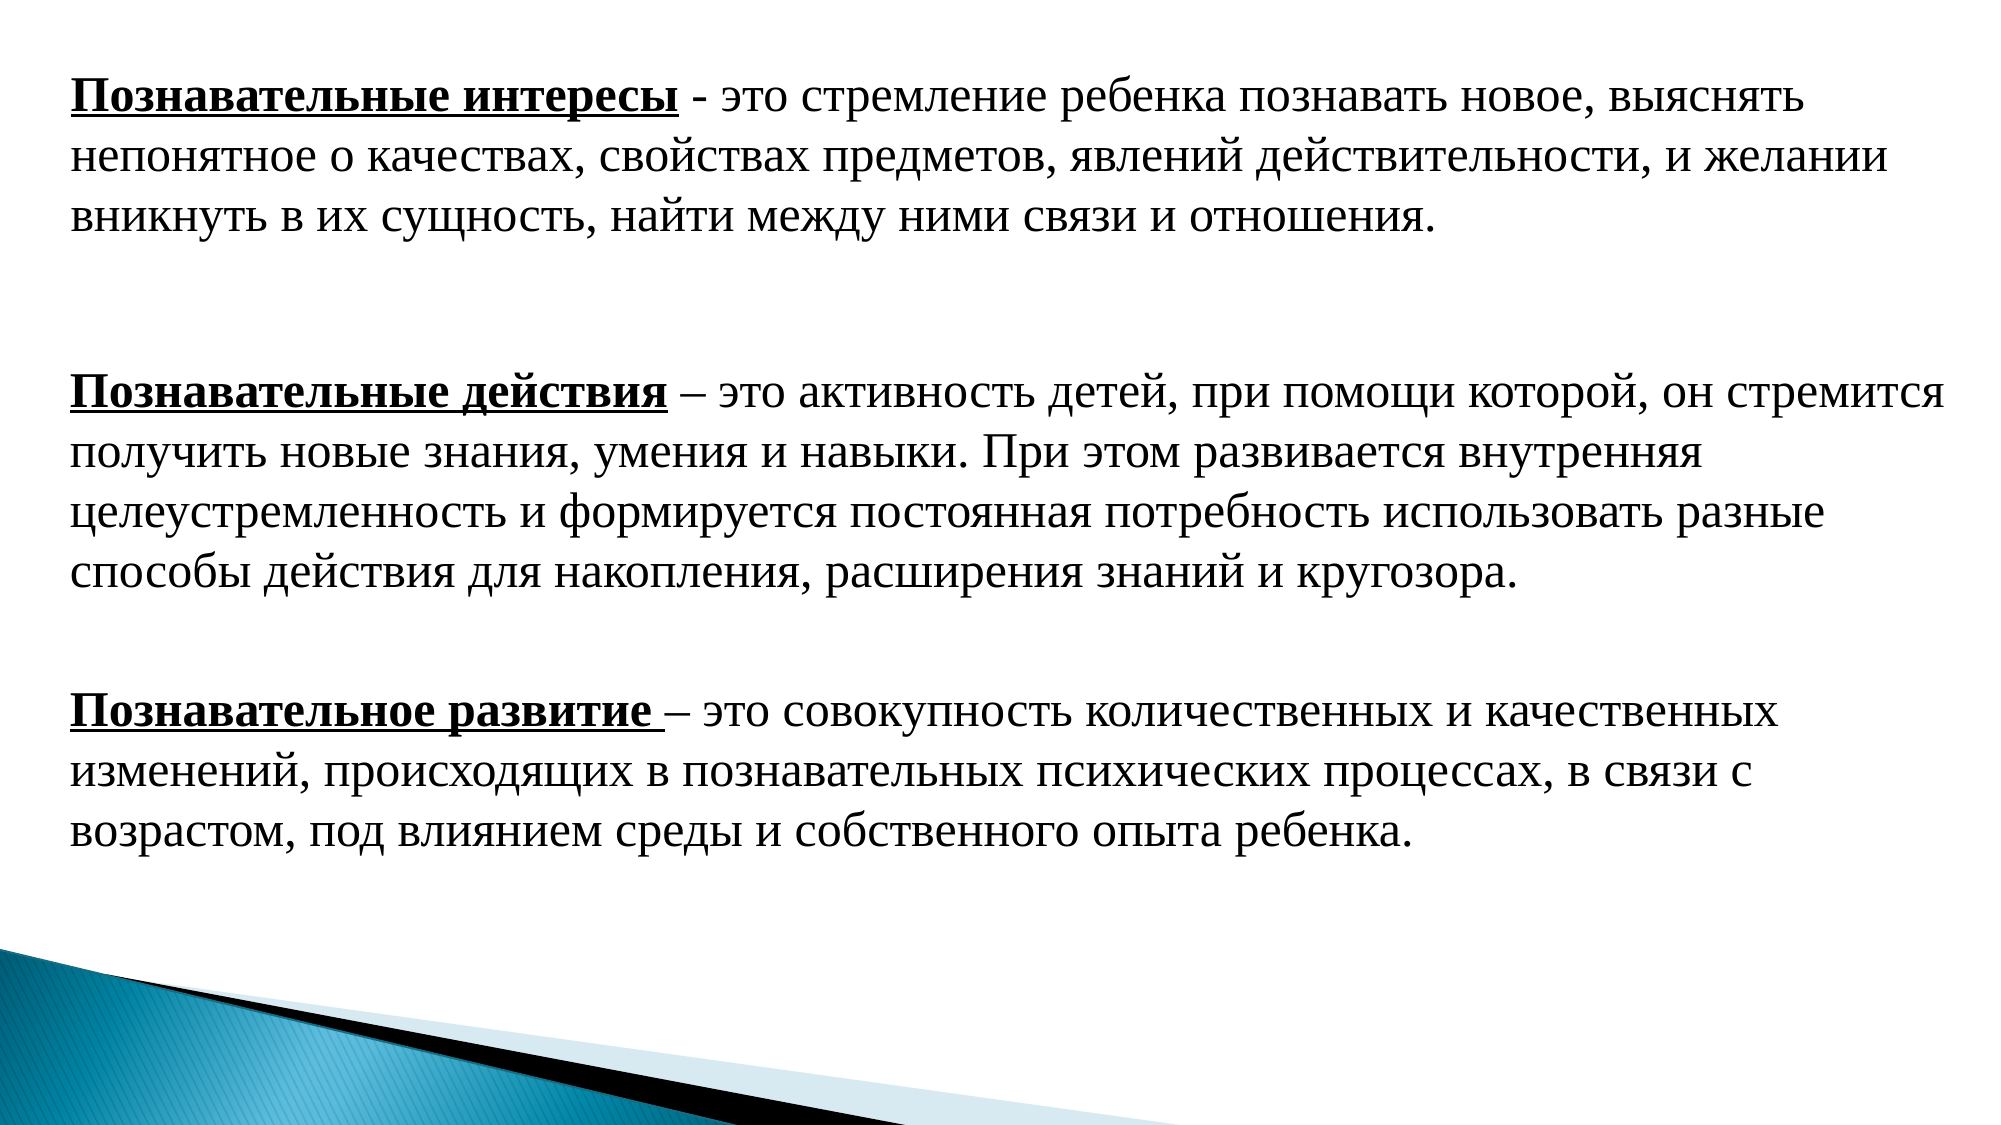

Познавательные интересы - это стремление ребенка познавать новое, выяснять непонятное о качествах, свойствах предметов, явлений действительности, и желании вникнуть в их сущность, найти между ними связи и отношения.
Познавательные действия – это активность детей, при помощи которой, он стремится получить новые знания, умения и навыки. При этом развивается внутренняя целеустремленность и формируется постоянная потребность использовать разные способы действия для накопления, расширения знаний и кругозора.
Познавательное развитие – это совокупность количественных и качественных изменений, происходящих в познавательных психических процессах, в связи с возрастом, под влиянием среды и собственного опыта ребенка.